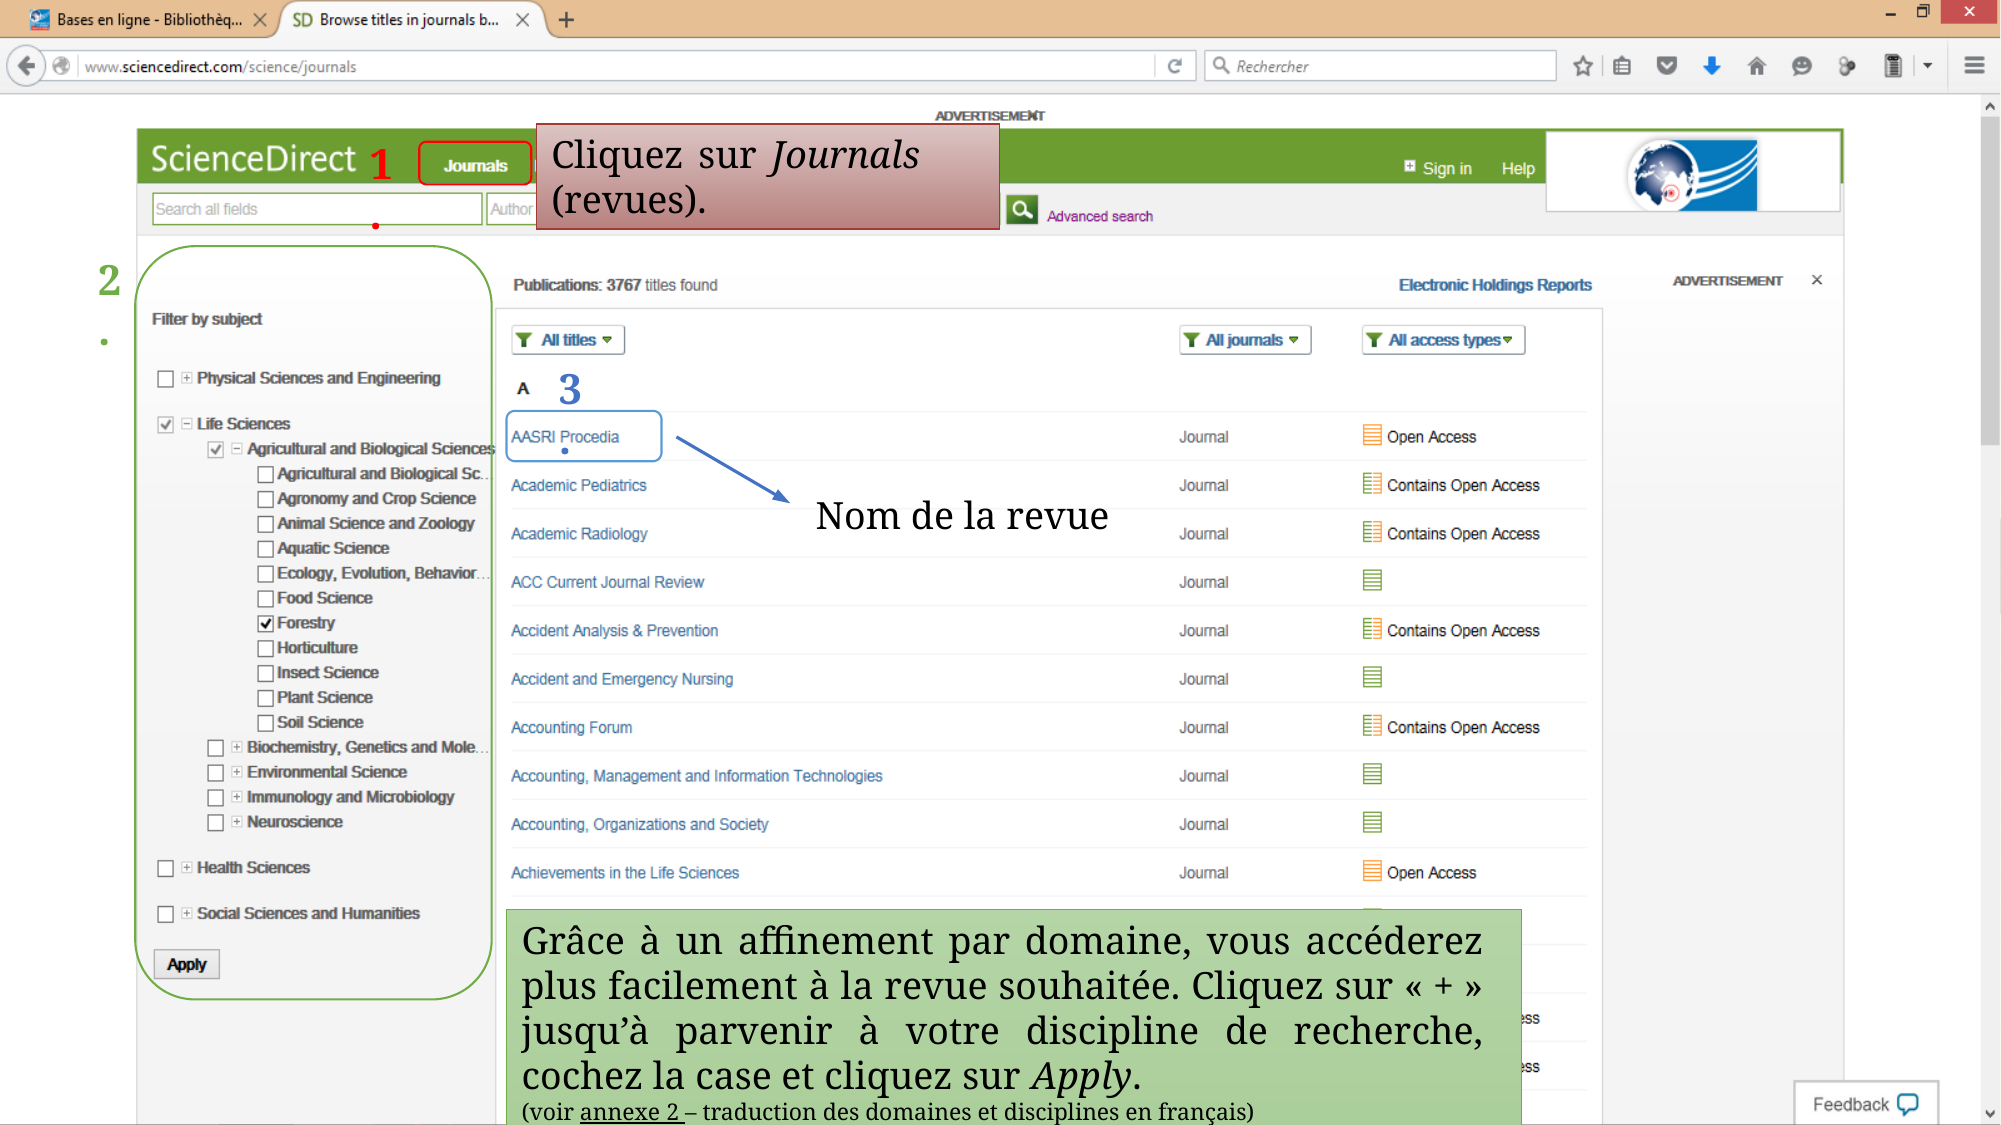

Cliquez sur Journals (revues).
1.
2.
3.
Nom de la revue
Grâce à un affinement par domaine, vous accéderez plus facilement à la revue souhaitée. Cliquez sur « + » jusqu’à parvenir à votre discipline de recherche, cochez la case et cliquez sur Apply.
(voir annexe 2 – traduction des domaines et disciplines en français)